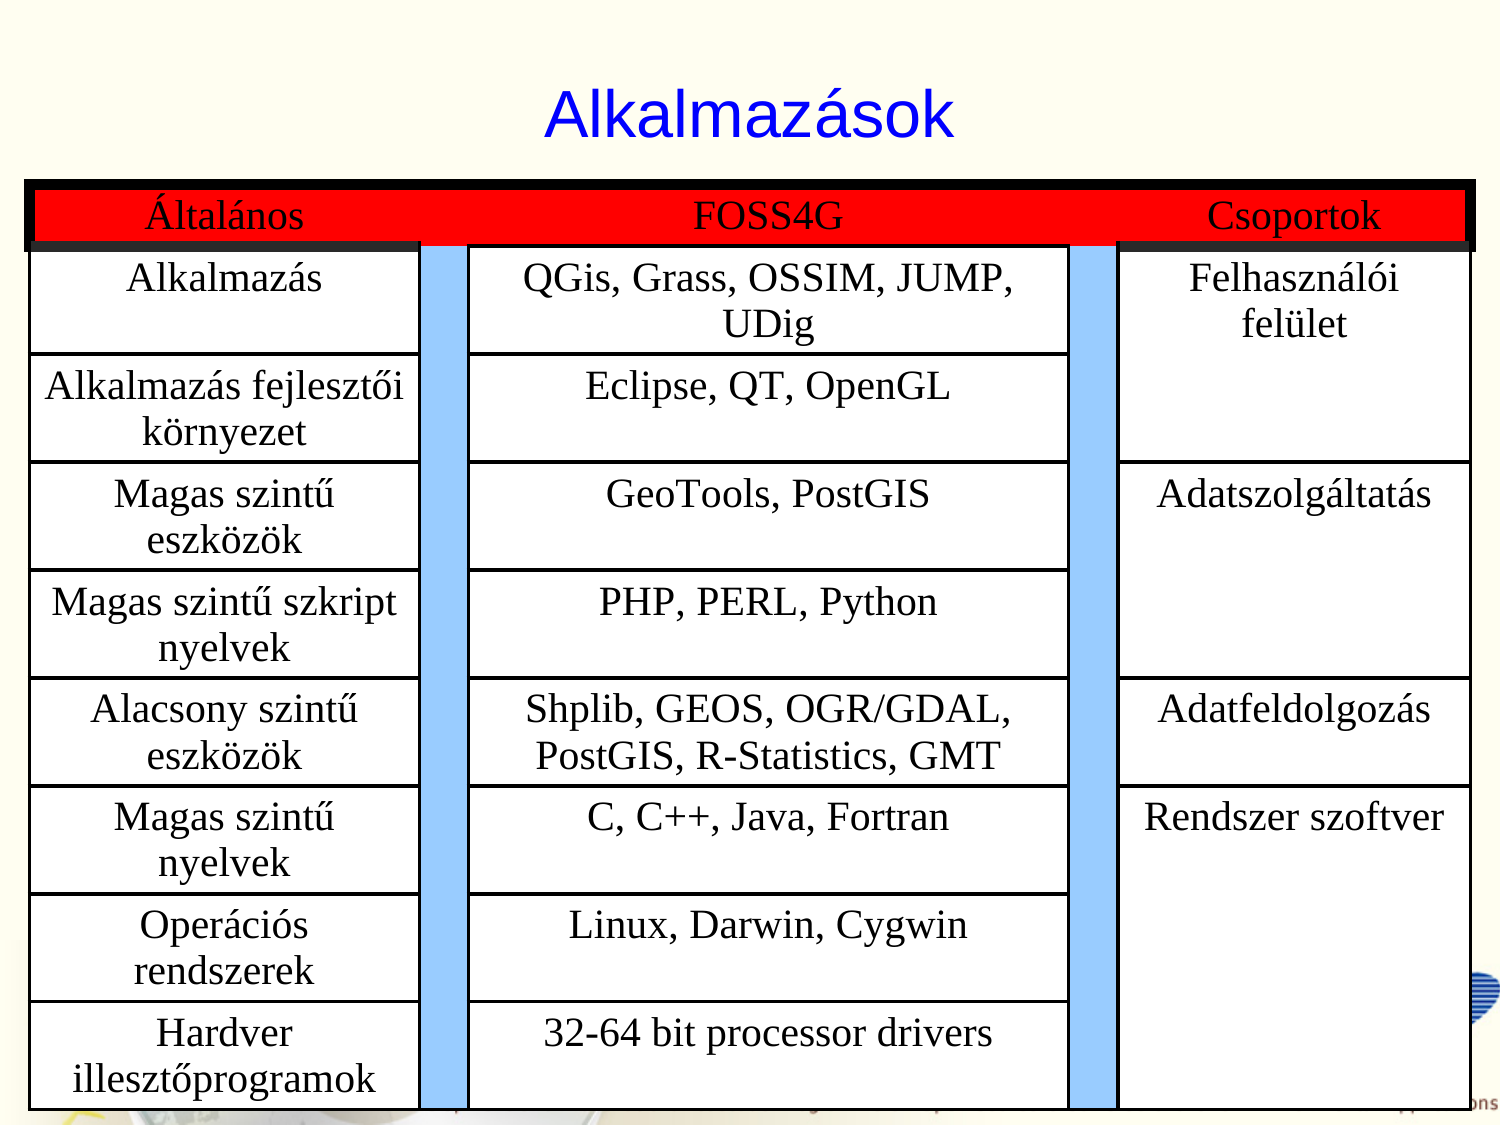

# Alkalmazások
| Általános | | FOSS4G | | Csoportok |
| --- | --- | --- | --- | --- |
| Alkalmazás | | QGis, Grass, OSSIM, JUMP, UDig | | Felhasználói felület |
| Alkalmazás fejlesztői környezet | | Eclipse, QT, OpenGL | | |
| Magas szintű eszközök | | GeoTools, PostGIS | | Adatszolgáltatás |
| Magas szintű szkript nyelvek | | PHP, PERL, Python | | |
| Alacsony szintű eszközök | | Shplib, GEOS, OGR/GDAL, PostGIS, R-Statistics, GMT | | Adatfeldolgozás |
| Magas szintű nyelvek | | C, C++, Java, Fortran | | Rendszer szoftver |
| Operációs rendszerek | | Linux, Darwin, Cygwin | | |
| Hardver illesztőprogramok | | 32-64 bit processor drivers | | |